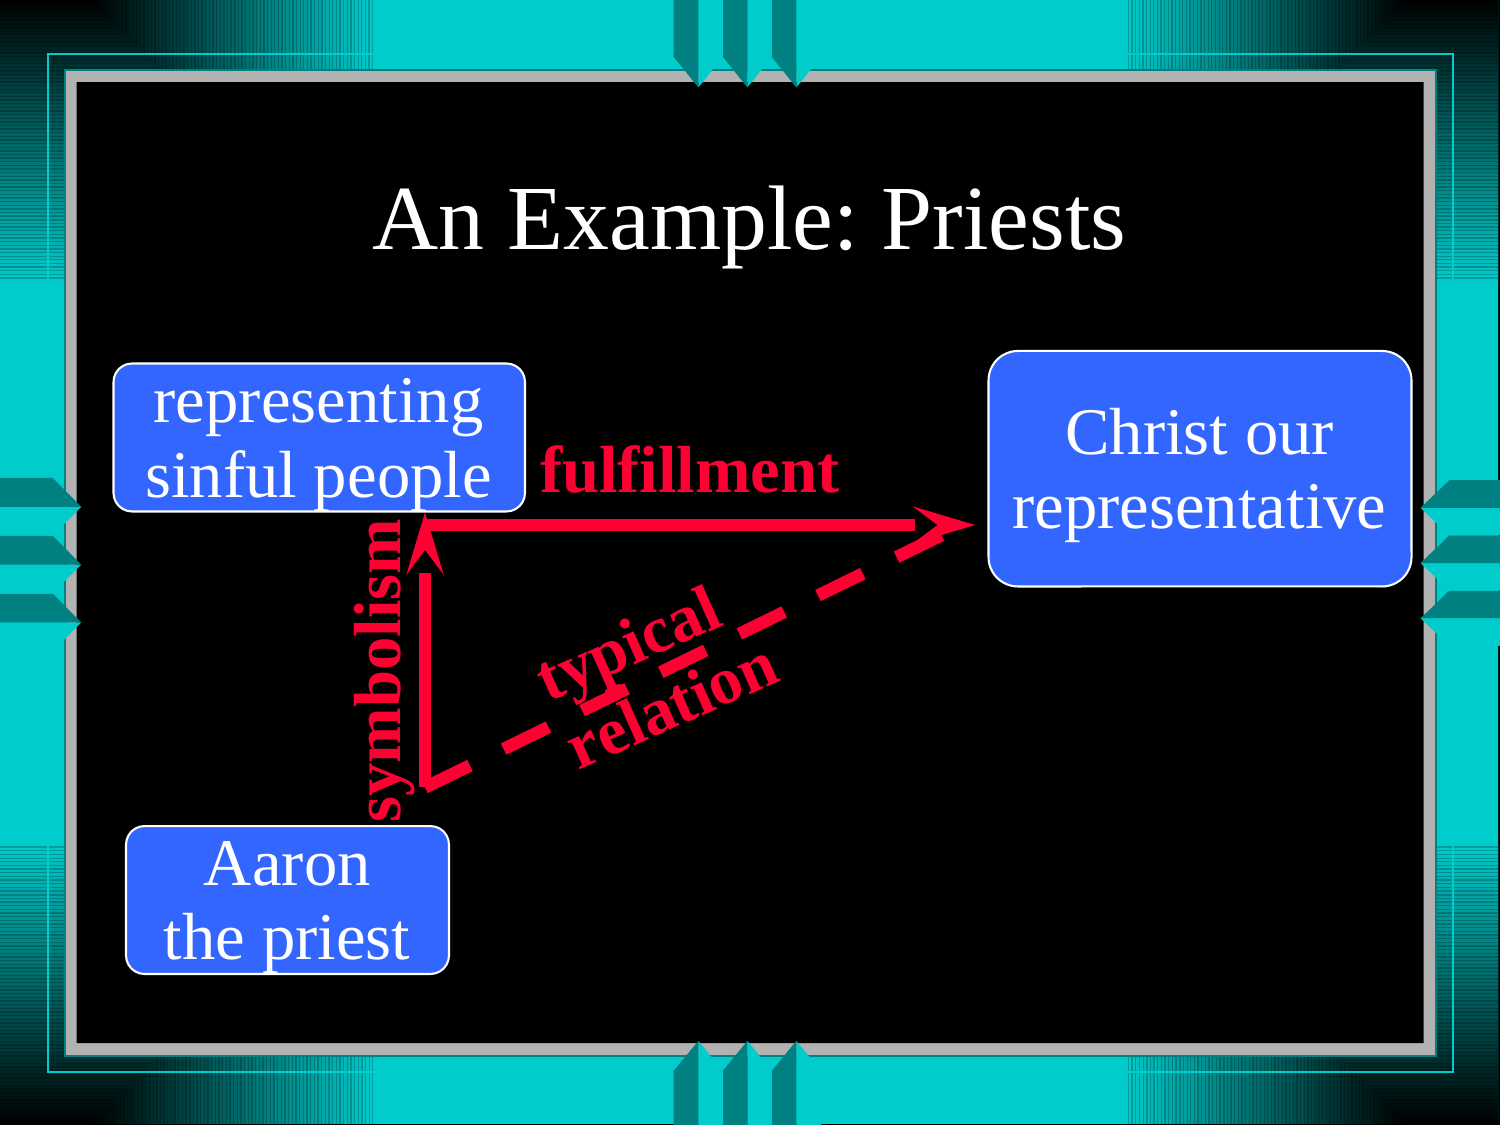

# An Example: Priests
Christ our
representative
fulfillment
representing
sinful people
symbolism
typical relation
Aaron
the priest